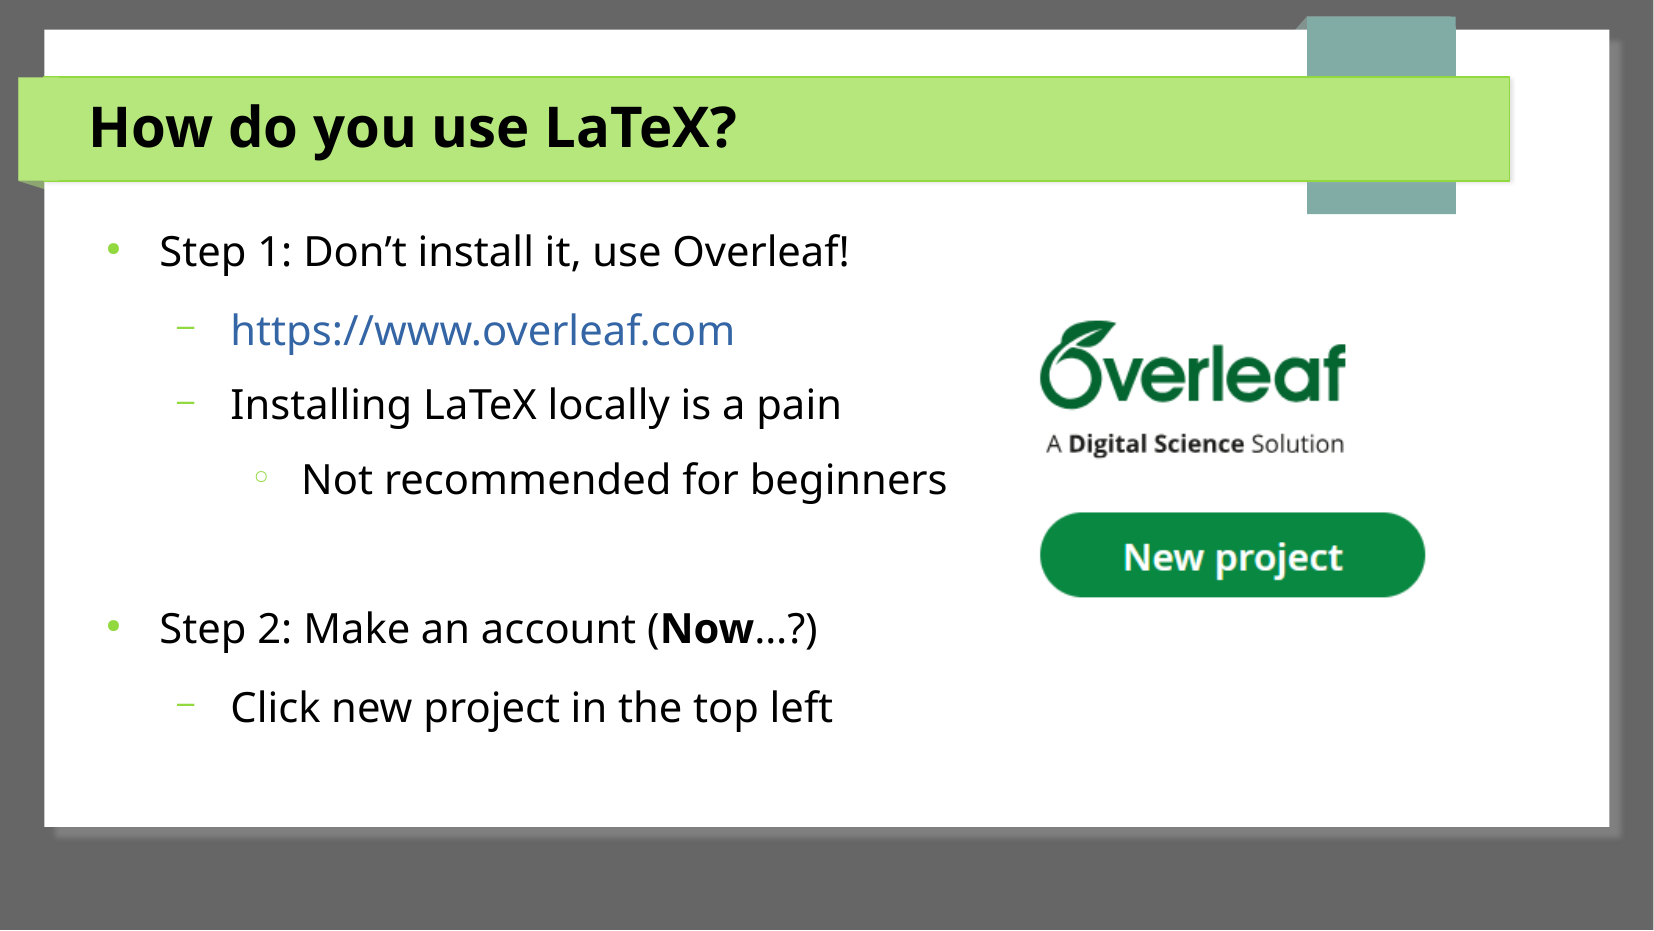

# How do you use LaTeX?
Step 1: Don’t install it, use Overleaf!
https://www.overleaf.com
Installing LaTeX locally is a pain
Not recommended for beginners
Step 2: Make an account (Now…?)
Click new project in the top left